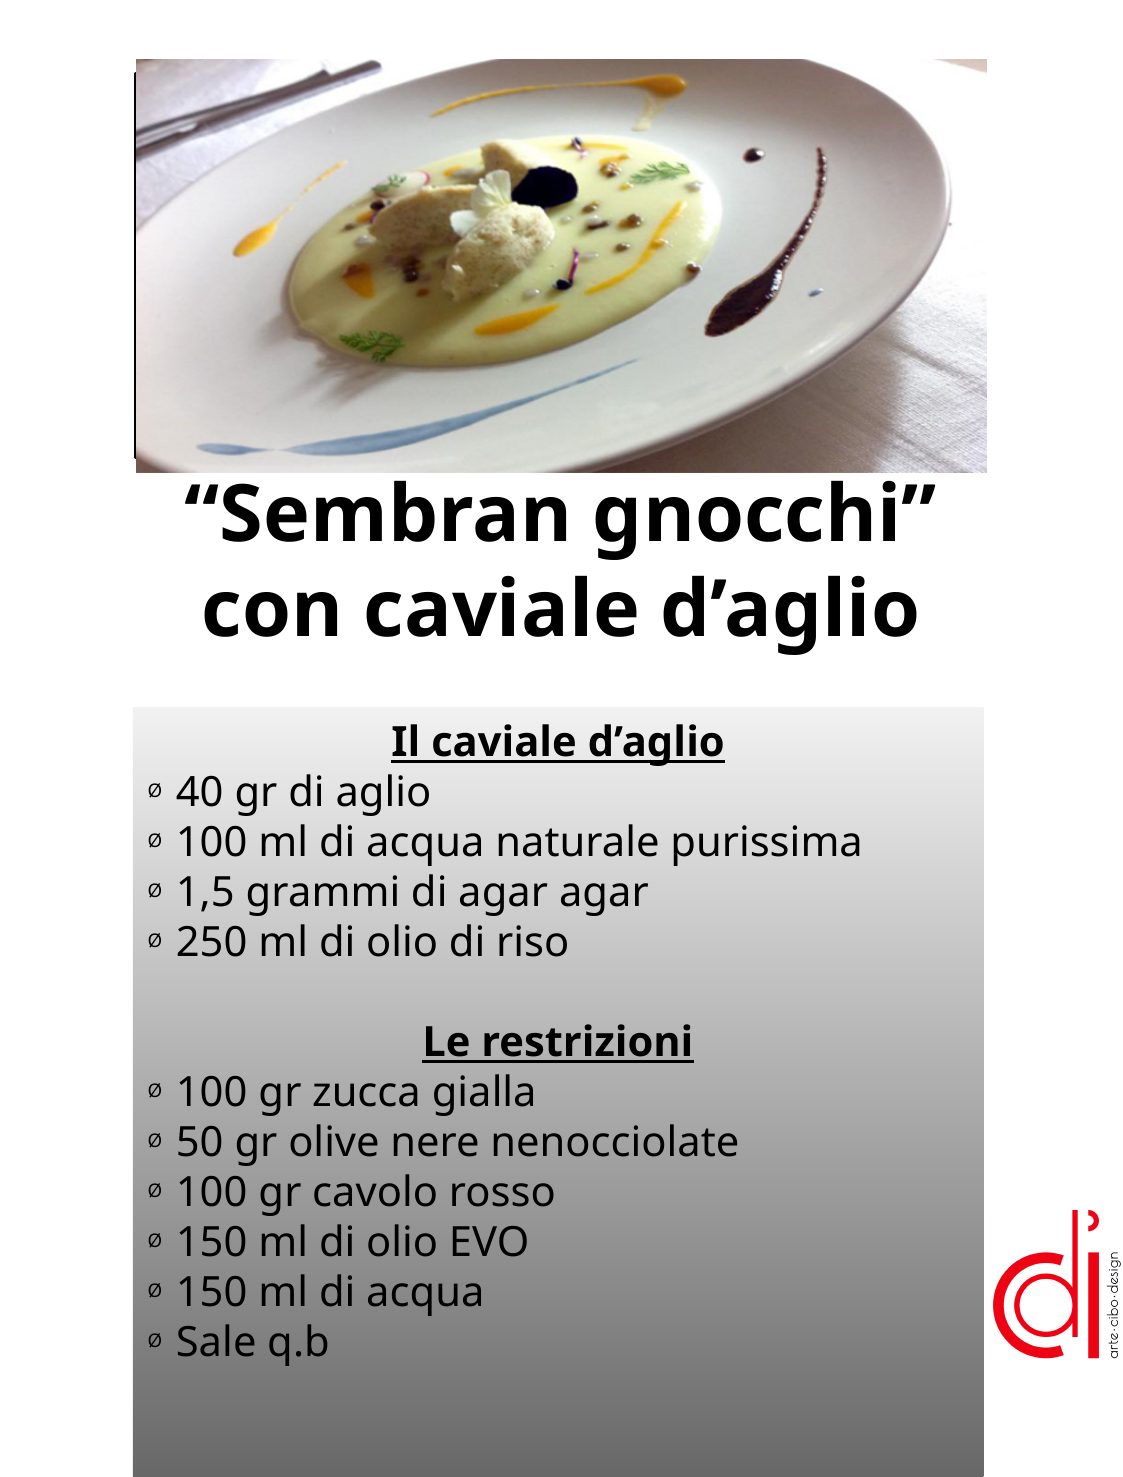

# “Sembran gnocchi” con caviale d’aglio
Il caviale d’aglio
40 gr di aglio
100 ml di acqua naturale purissima
1,5 grammi di agar agar
250 ml di olio di riso
Le restrizioni
100 gr zucca gialla
50 gr olive nere nenocciolate
100 gr cavolo rosso
150 ml di olio EVO
150 ml di acqua
Sale q.b